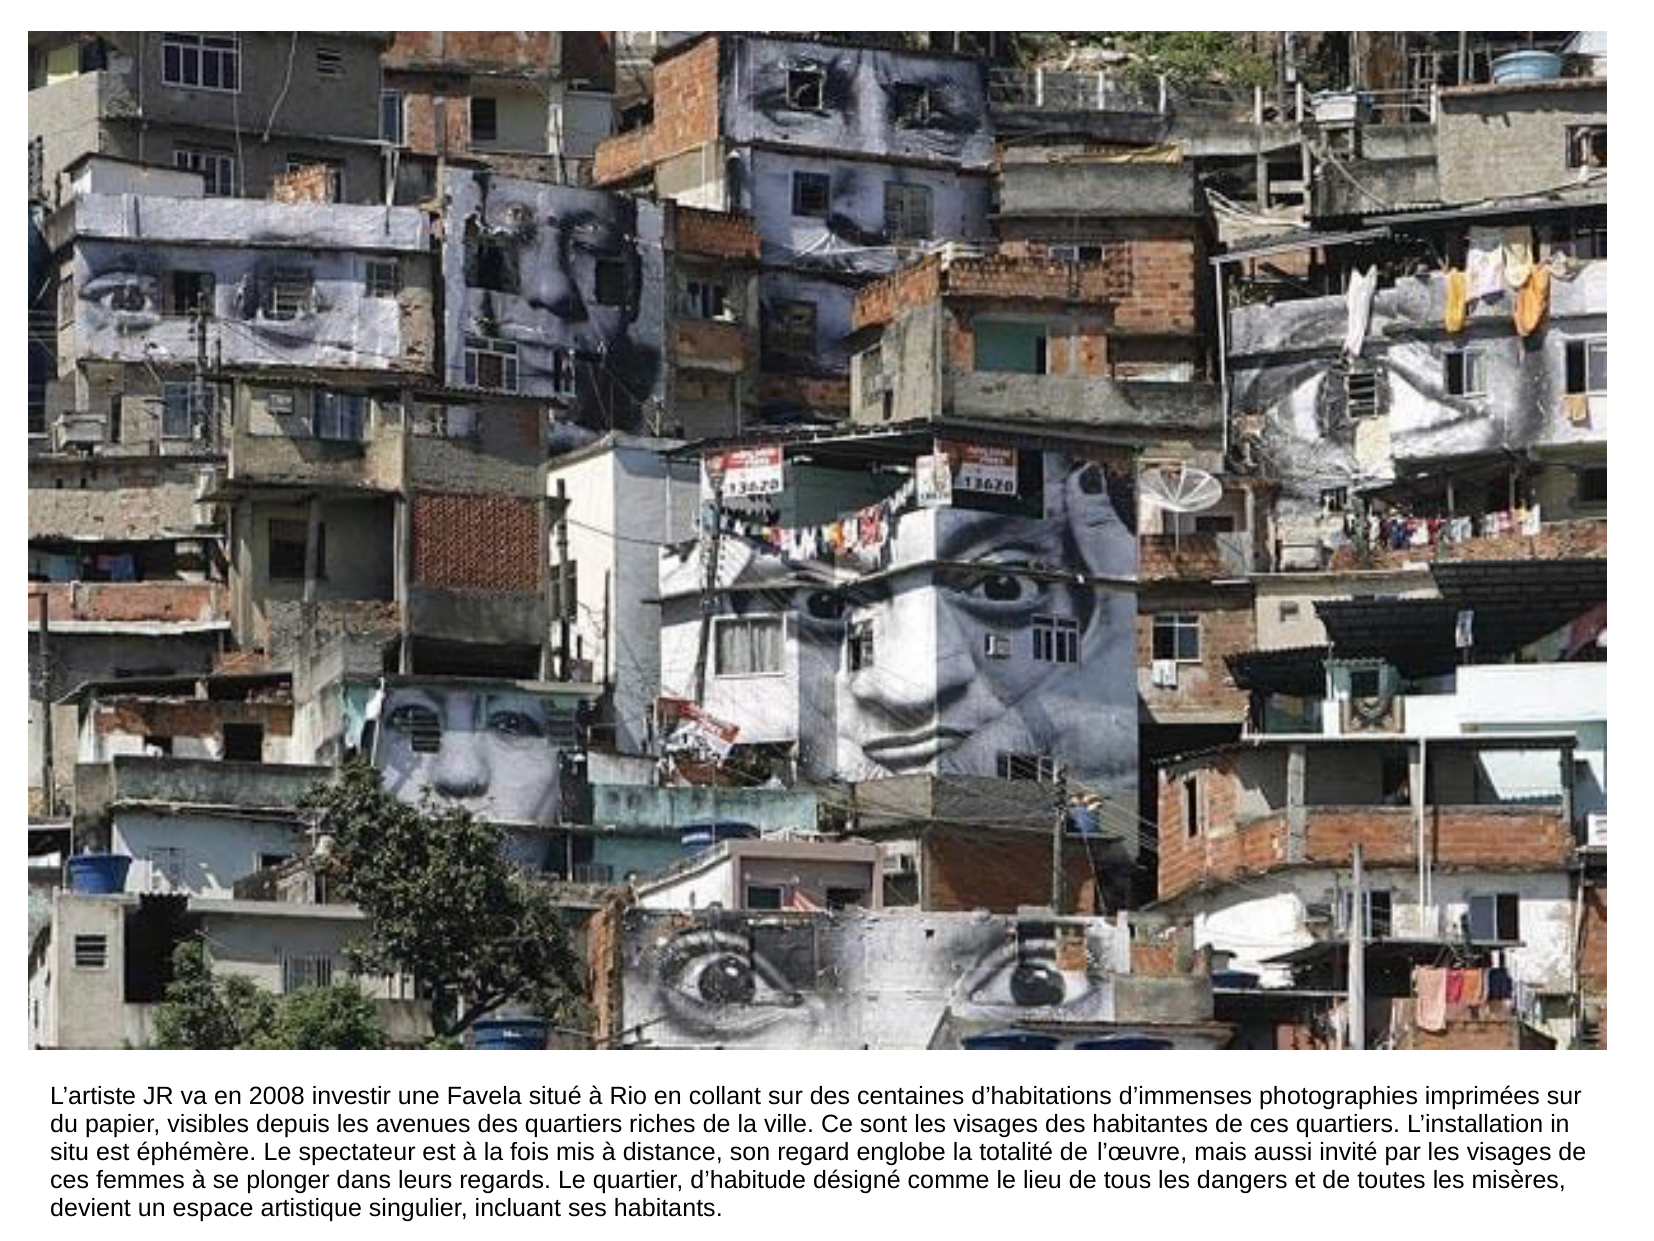

L’artiste JR va en 2008 investir une Favela situé à Rio en collant sur des centaines d’habitations d’immenses photographies imprimées sur du papier, visibles depuis les avenues des quartiers riches de la ville. Ce sont les visages des habitantes de ces quartiers. L’installation in situ est éphémère. Le spectateur est à la fois mis à distance, son regard englobe la totalité de l’œuvre, mais aussi invité par les visages de ces femmes à se plonger dans leurs regards. Le quartier, d’habitude désigné comme le lieu de tous les dangers et de toutes les misères, devient un espace artistique singulier, incluant ses habitants.